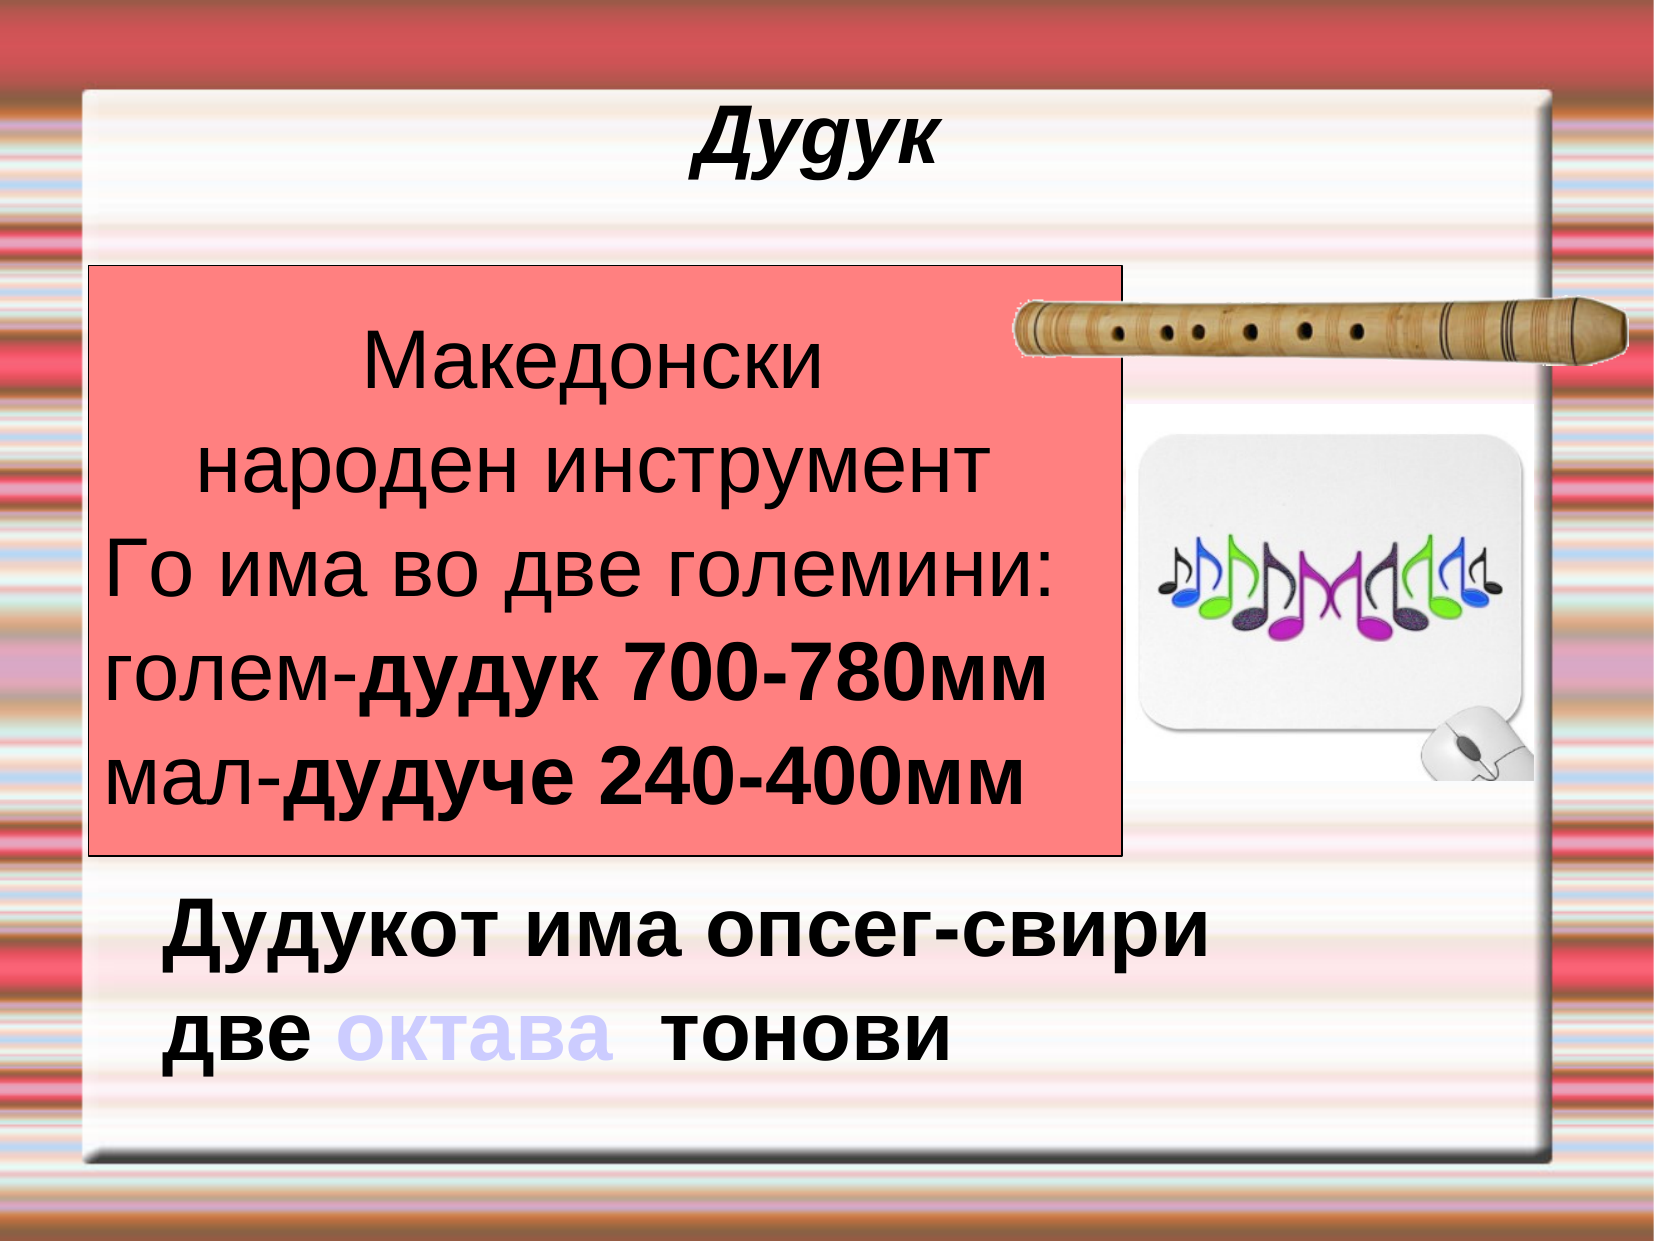

# Дудук
Македонски
народен инструмент
Го има во две големини:
голем-дудук 700-780мм
мал-дудуче 240-400мм
Дудукот има опсег-свири две октава тонови